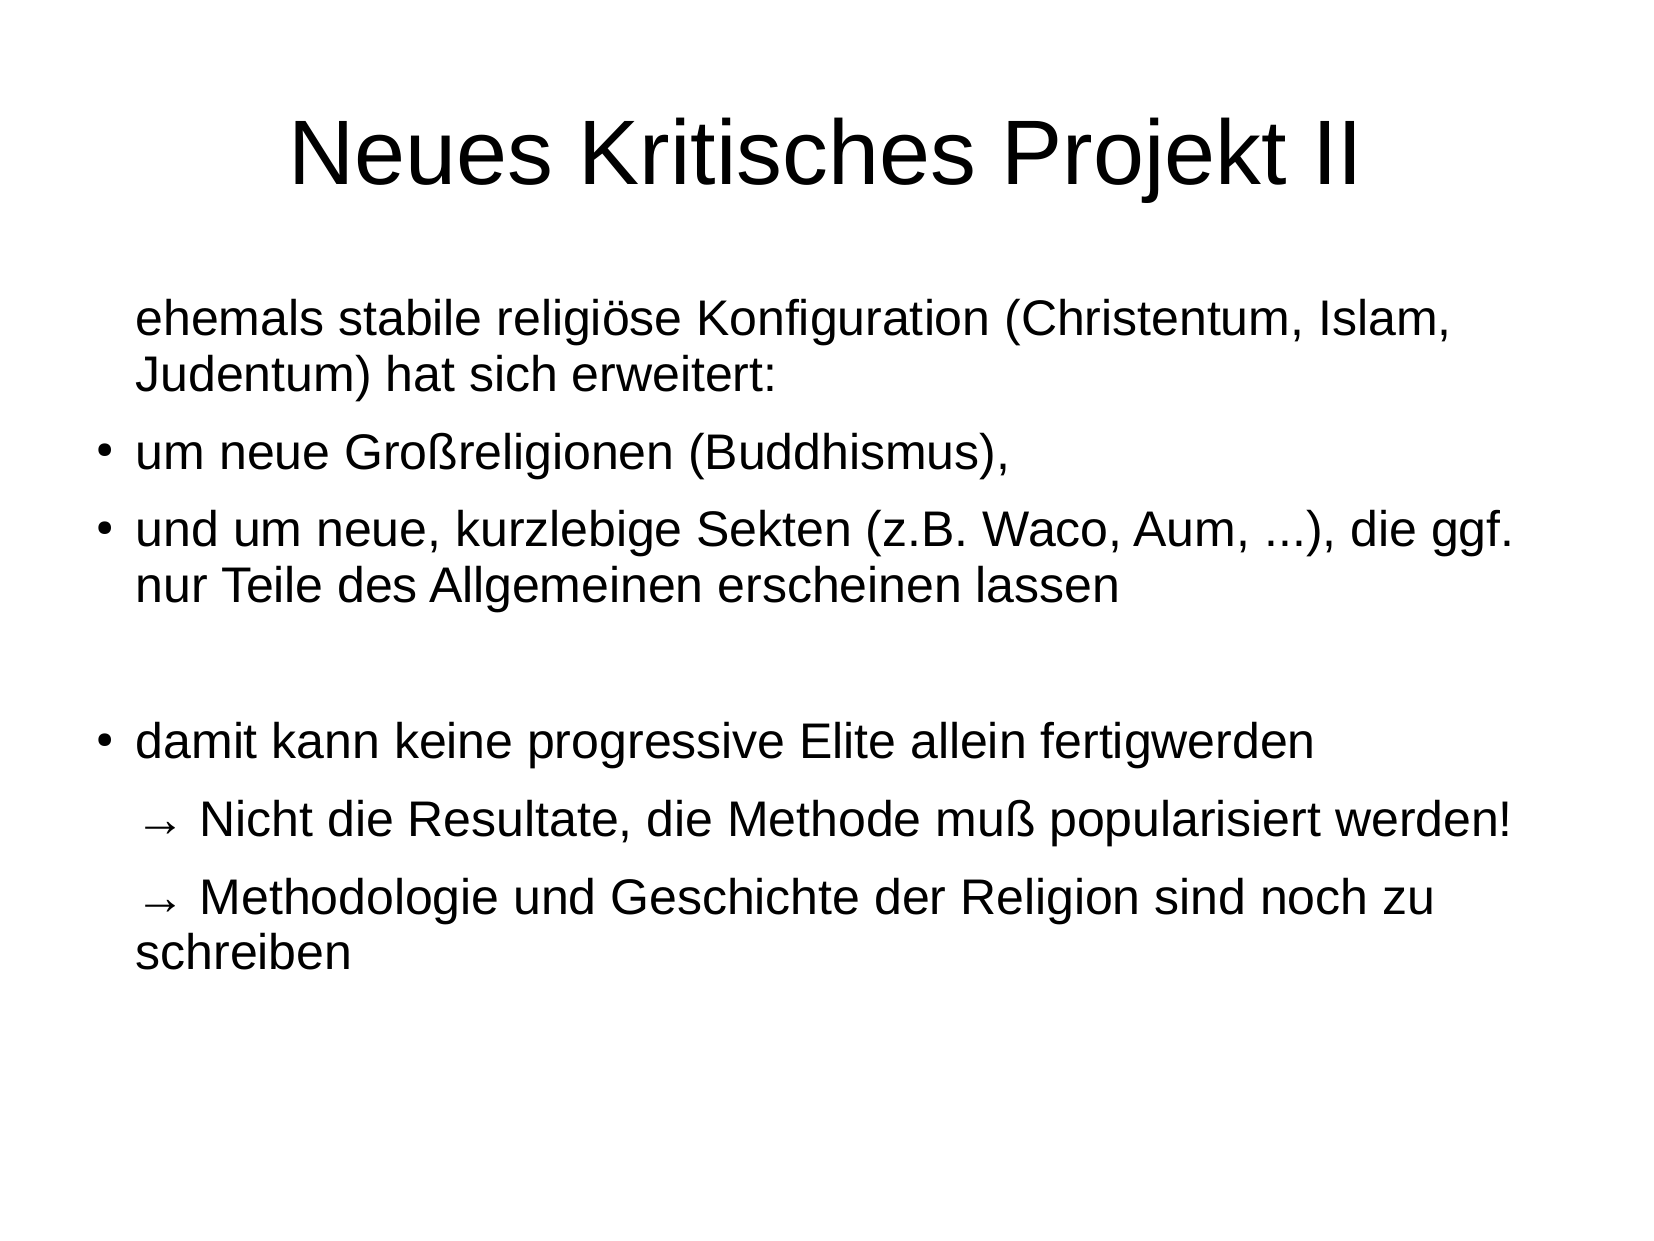

# Neues Kritisches Projekt II
ehemals stabile religiöse Konfiguration (Christentum, Islam, Judentum) hat sich erweitert:
um neue Großreligionen (Buddhismus),
und um neue, kurzlebige Sekten (z.B. Waco, Aum, ...), die ggf. nur Teile des Allgemeinen erscheinen lassen
damit kann keine progressive Elite allein fertigwerden
→ Nicht die Resultate, die Methode muß popularisiert werden!
→ Methodologie und Geschichte der Religion sind noch zu schreiben